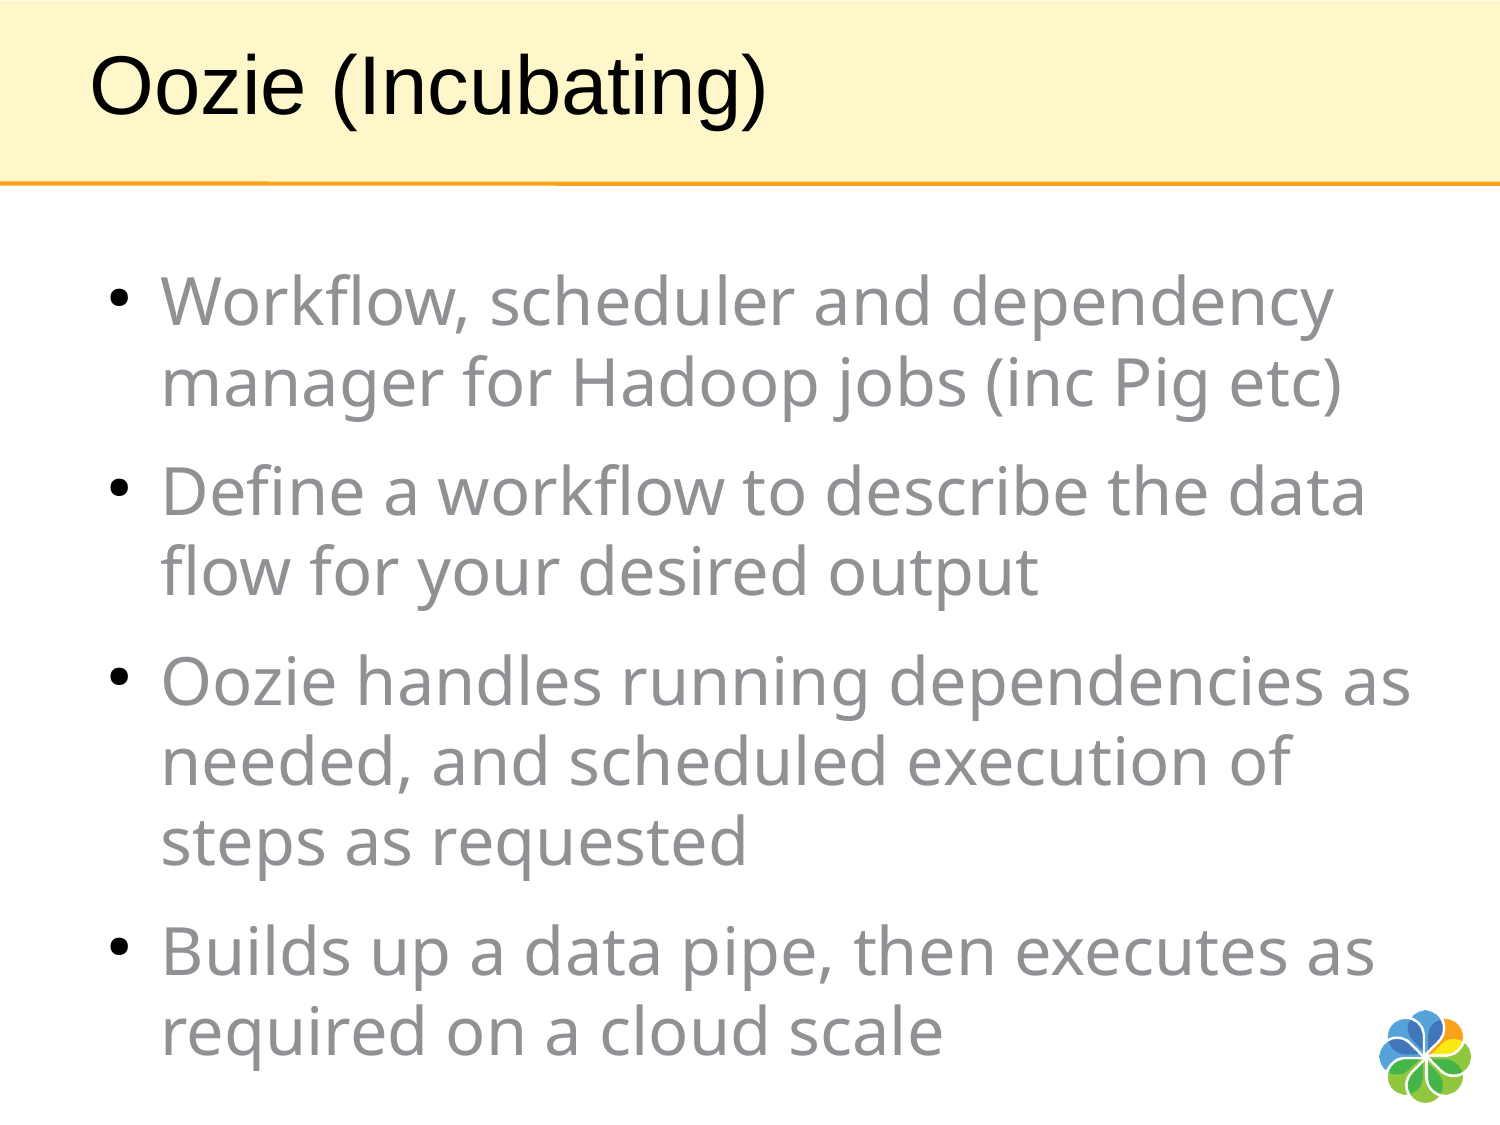

# Oozie (Incubating)
Workflow, scheduler and dependency manager for Hadoop jobs (inc Pig etc)
Define a workflow to describe the data flow for your desired output
Oozie handles running dependencies as needed, and scheduled execution of steps as requested
Builds up a data pipe, then executes as required on a cloud scale